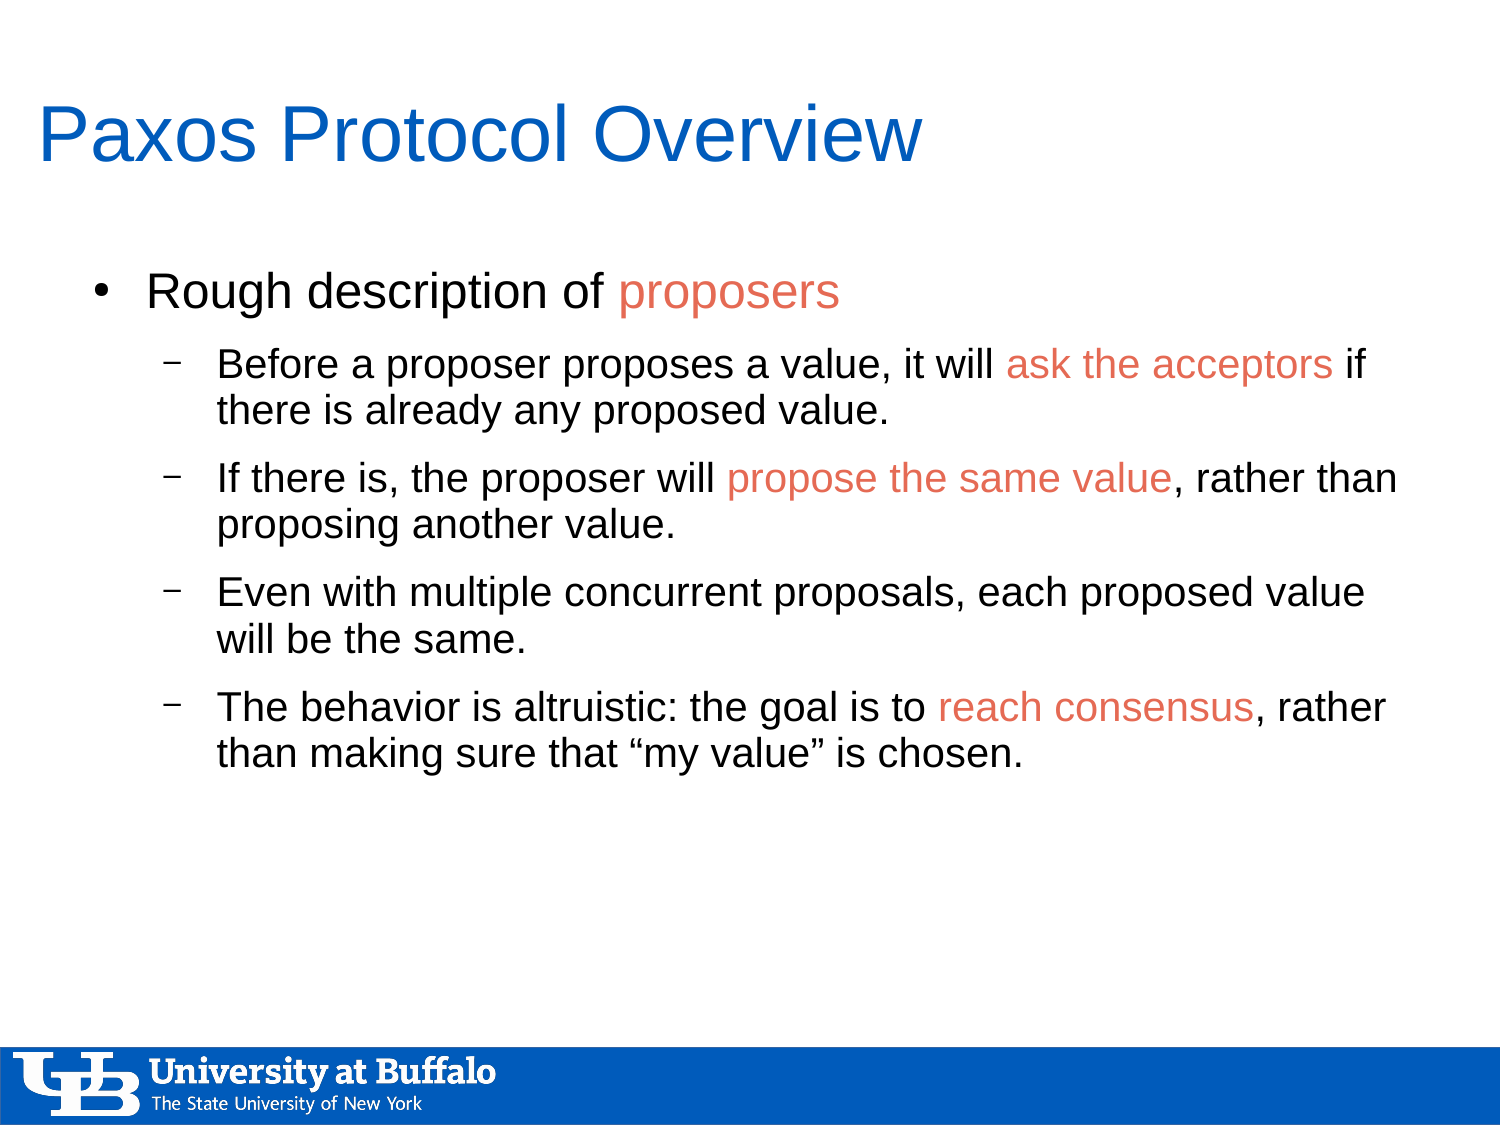

# Paxos Protocol Overview
Rough description of proposers
Before a proposer proposes a value, it will ask the acceptors if there is already any proposed value.
If there is, the proposer will propose the same value, rather than proposing another value.
Even with multiple concurrent proposals, each proposed value will be the same.
The behavior is altruistic: the goal is to reach consensus, rather than making sure that “my value” is chosen.